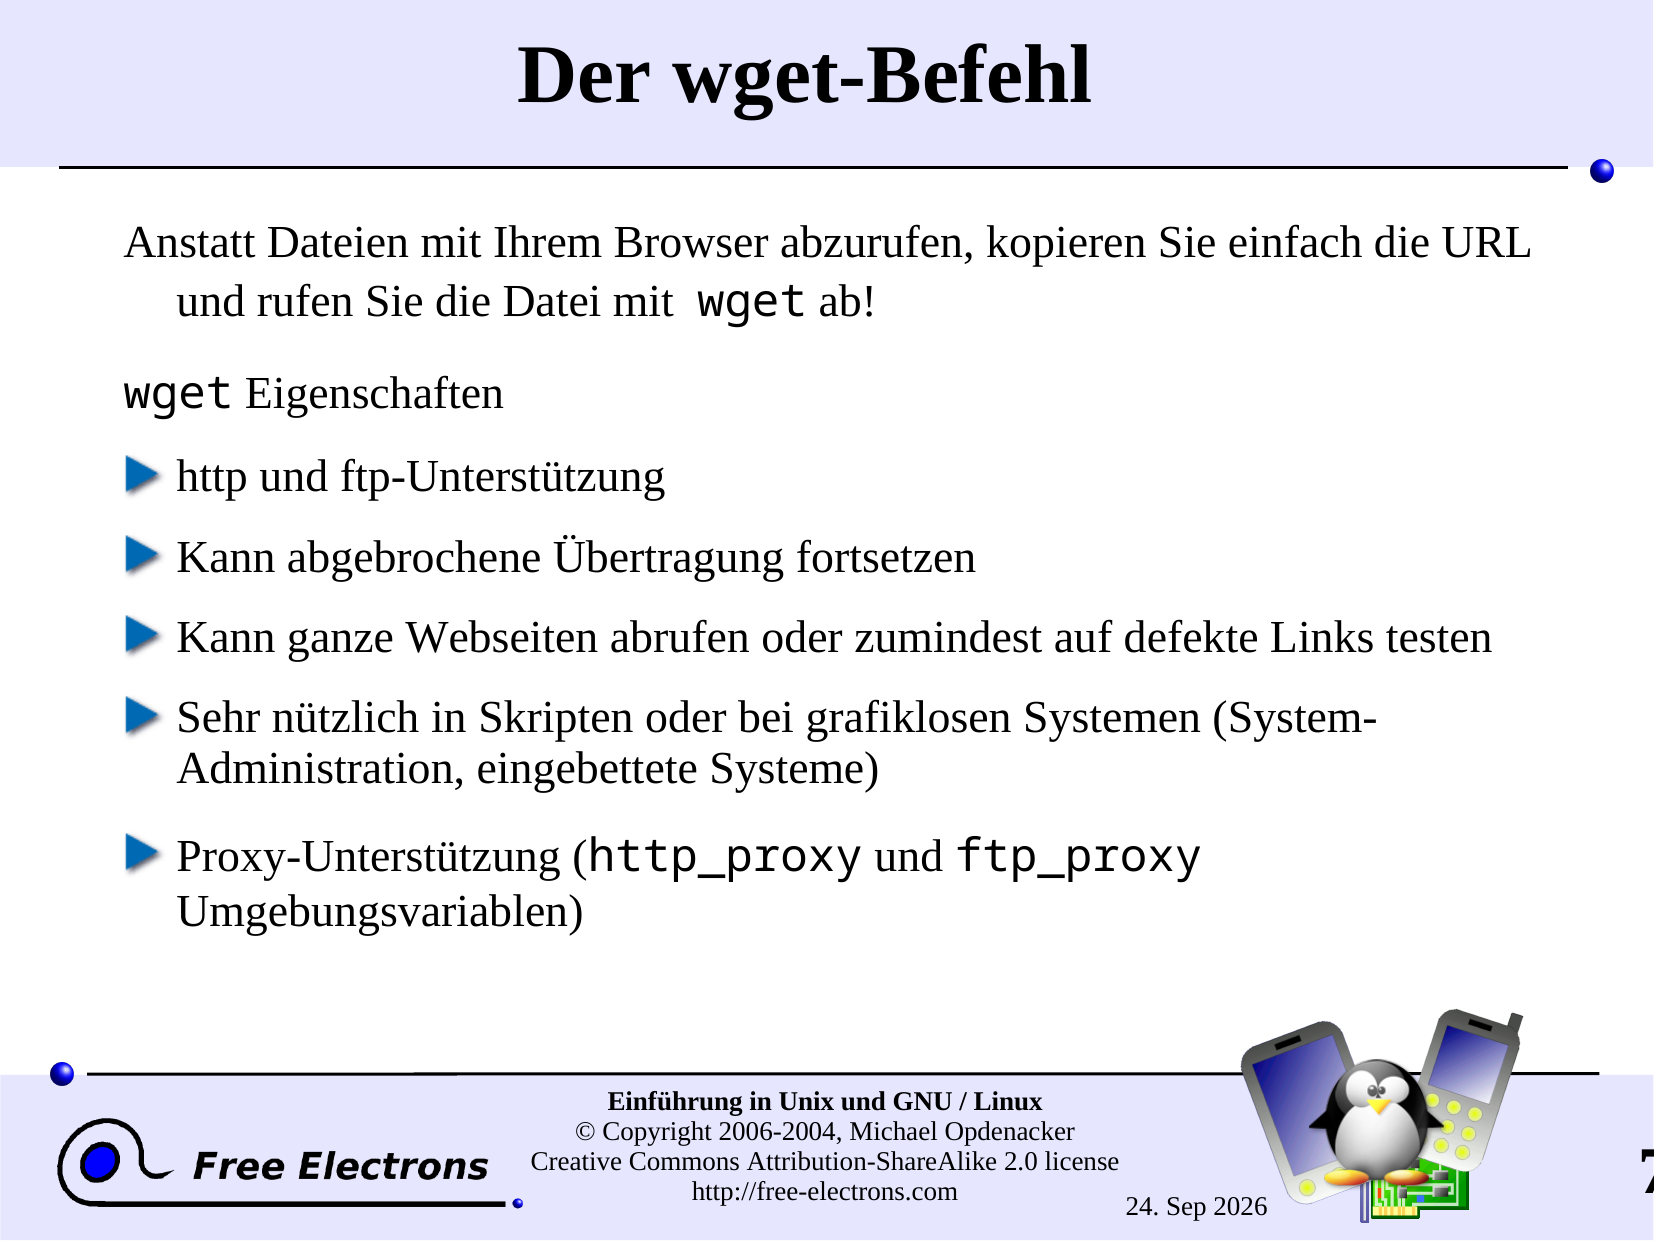

# Der wget-Befehl
Anstatt Dateien mit Ihrem Browser abzurufen, kopieren Sie einfach die URL und rufen Sie die Datei mit wget ab!
wget Eigenschaften
http und ftp-Unterstützung
Kann abgebrochene Übertragung fortsetzen
Kann ganze Webseiten abrufen oder zumindest auf defekte Links testen
Sehr nützlich in Skripten oder bei grafiklosen Systemen (System-Administration, eingebettete Systeme)
Proxy-Unterstützung (http_proxy und ftp_proxy Umgebungsvariablen)